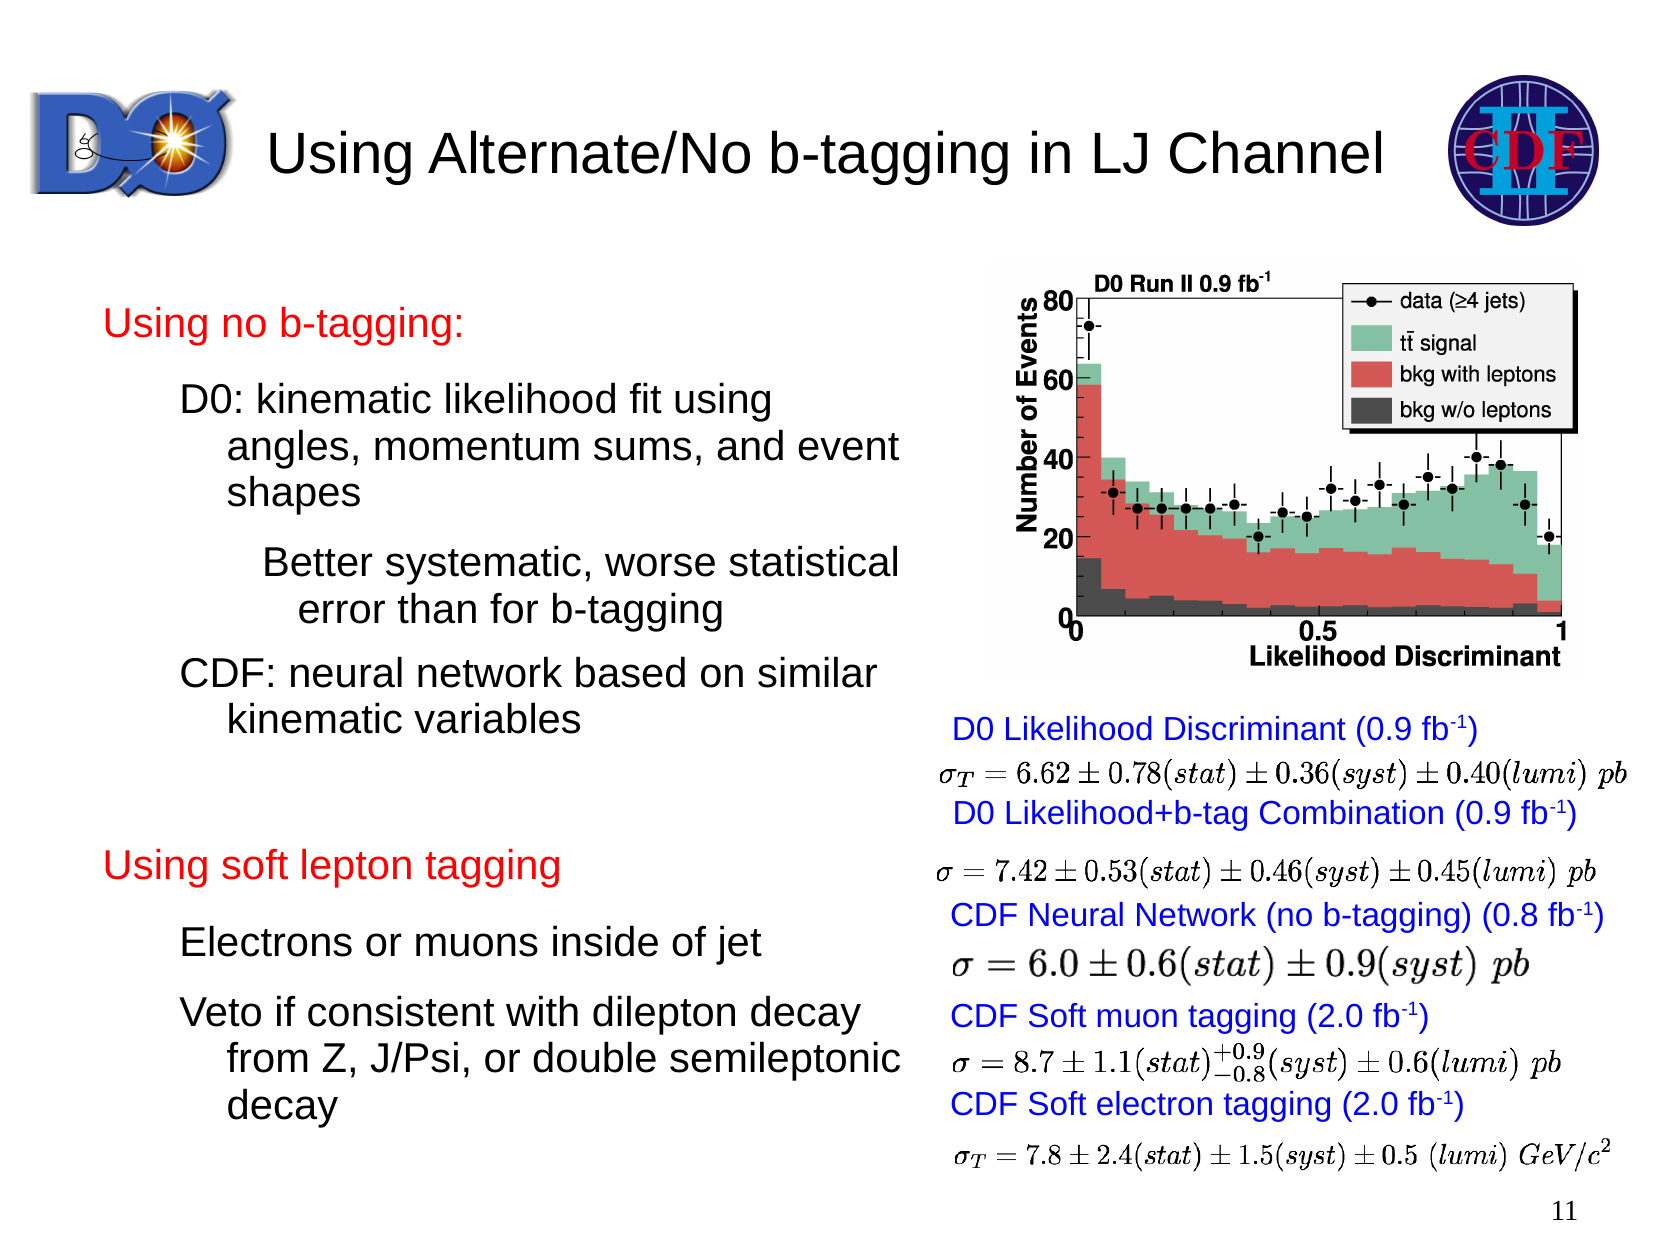

# Using Alternate/No b-tagging in LJ Channel
Using no b-tagging:
D0: kinematic likelihood fit using angles, momentum sums, and event shapes
Better systematic, worse statistical error than for b-tagging
CDF: neural network based on similar kinematic variables
Using soft lepton tagging
Electrons or muons inside of jet
Veto if consistent with dilepton decay from Z, J/Psi, or double semileptonic decay
D0 Likelihood Discriminant (0.9 fb-1)
D0 Likelihood+b-tag Combination (0.9 fb-1)
CDF Neural Network (no b-tagging) (0.8 fb-1)
CDF Soft muon tagging (2.0 fb-1)
CDF Soft electron tagging (2.0 fb-1)
11